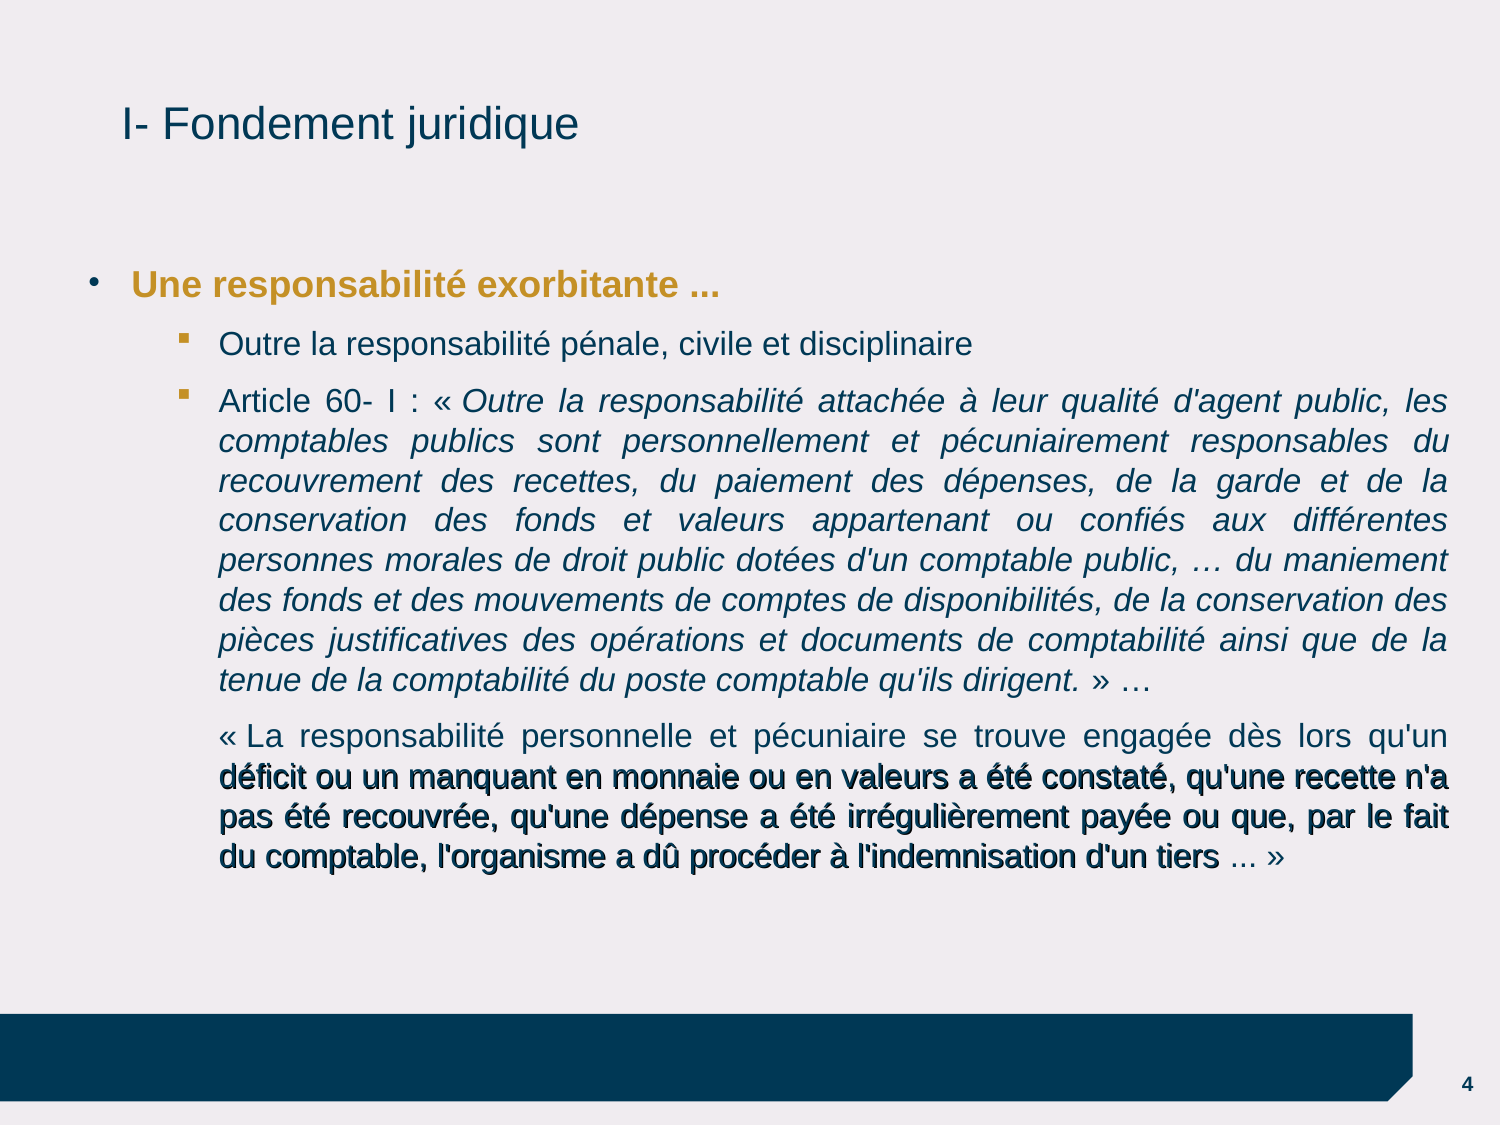

# I- Fondement juridique
Une responsabilité exorbitante ...
Outre la responsabilité pénale, civile et disciplinaire
Article 60- I : « Outre la responsabilité attachée à leur qualité d'agent public, les comptables publics sont personnellement et pécuniairement responsables du recouvrement des recettes, du paiement des dépenses, de la garde et de la conservation des fonds et valeurs appartenant ou confiés aux différentes personnes morales de droit public dotées d'un comptable public, … du maniement des fonds et des mouvements de comptes de disponibilités, de la conservation des pièces justificatives des opérations et documents de comptabilité ainsi que de la tenue de la comptabilité du poste comptable qu'ils dirigent. » …
« La responsabilité personnelle et pécuniaire se trouve engagée dès lors qu'un déficit ou un manquant en monnaie ou en valeurs a été constaté, qu'une recette n'a pas été recouvrée, qu'une dépense a été irrégulièrement payée ou que, par le fait du comptable, l'organisme a dû procéder à l'indemnisation d'un tiers ... »